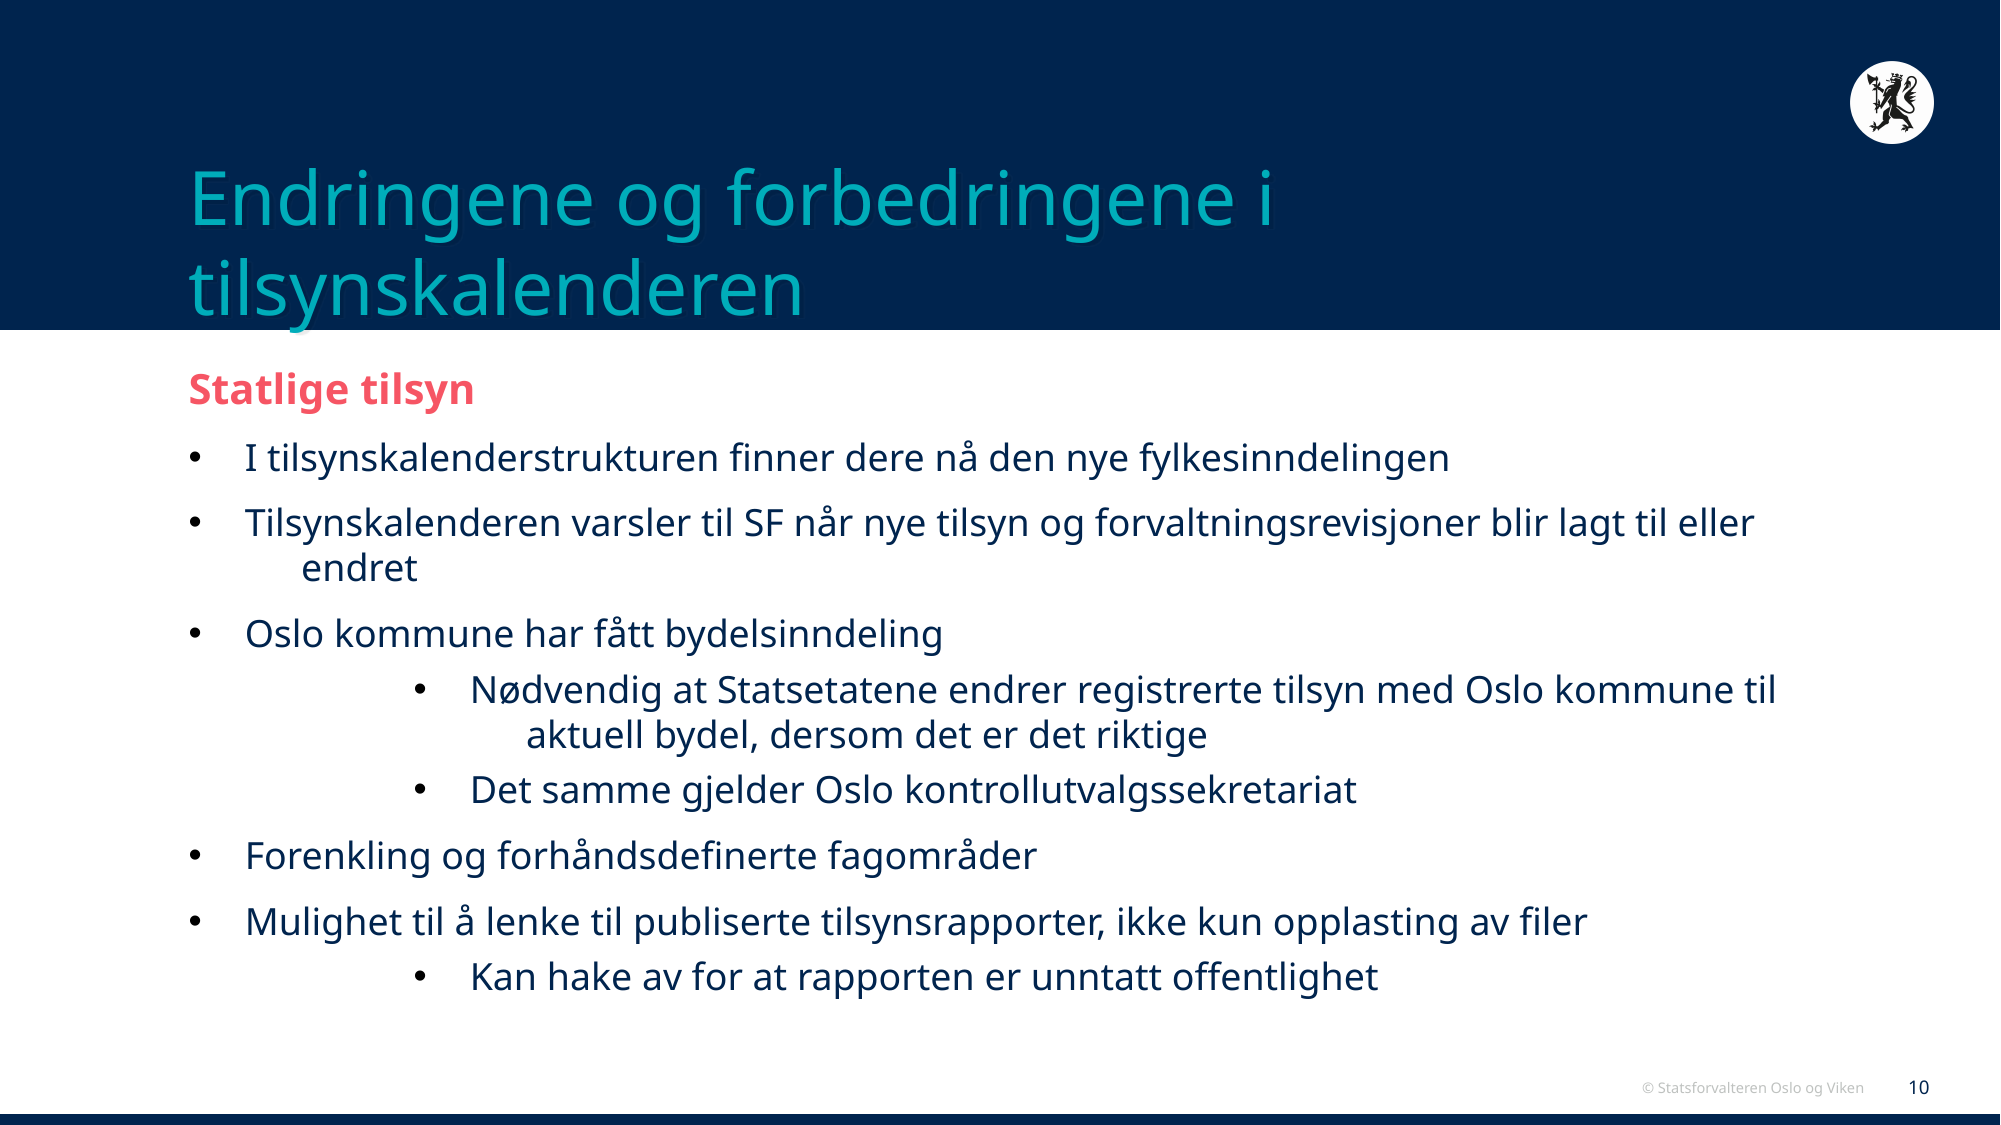

# Endringene og forbedringene i tilsynskalenderen
Statlige tilsyn
I tilsynskalenderstrukturen finner dere nå den nye fylkesinndelingen
Tilsynskalenderen varsler til SF når nye tilsyn og forvaltningsrevisjoner blir lagt til eller endret
Oslo kommune har fått bydelsinndeling
Nødvendig at Statsetatene endrer registrerte tilsyn med Oslo kommune til aktuell bydel, dersom det er det riktige
Det samme gjelder Oslo kontrollutvalgssekretariat
Forenkling og forhåndsdefinerte fagområder
Mulighet til å lenke til publiserte tilsynsrapporter, ikke kun opplasting av filer
Kan hake av for at rapporten er unntatt offentlighet